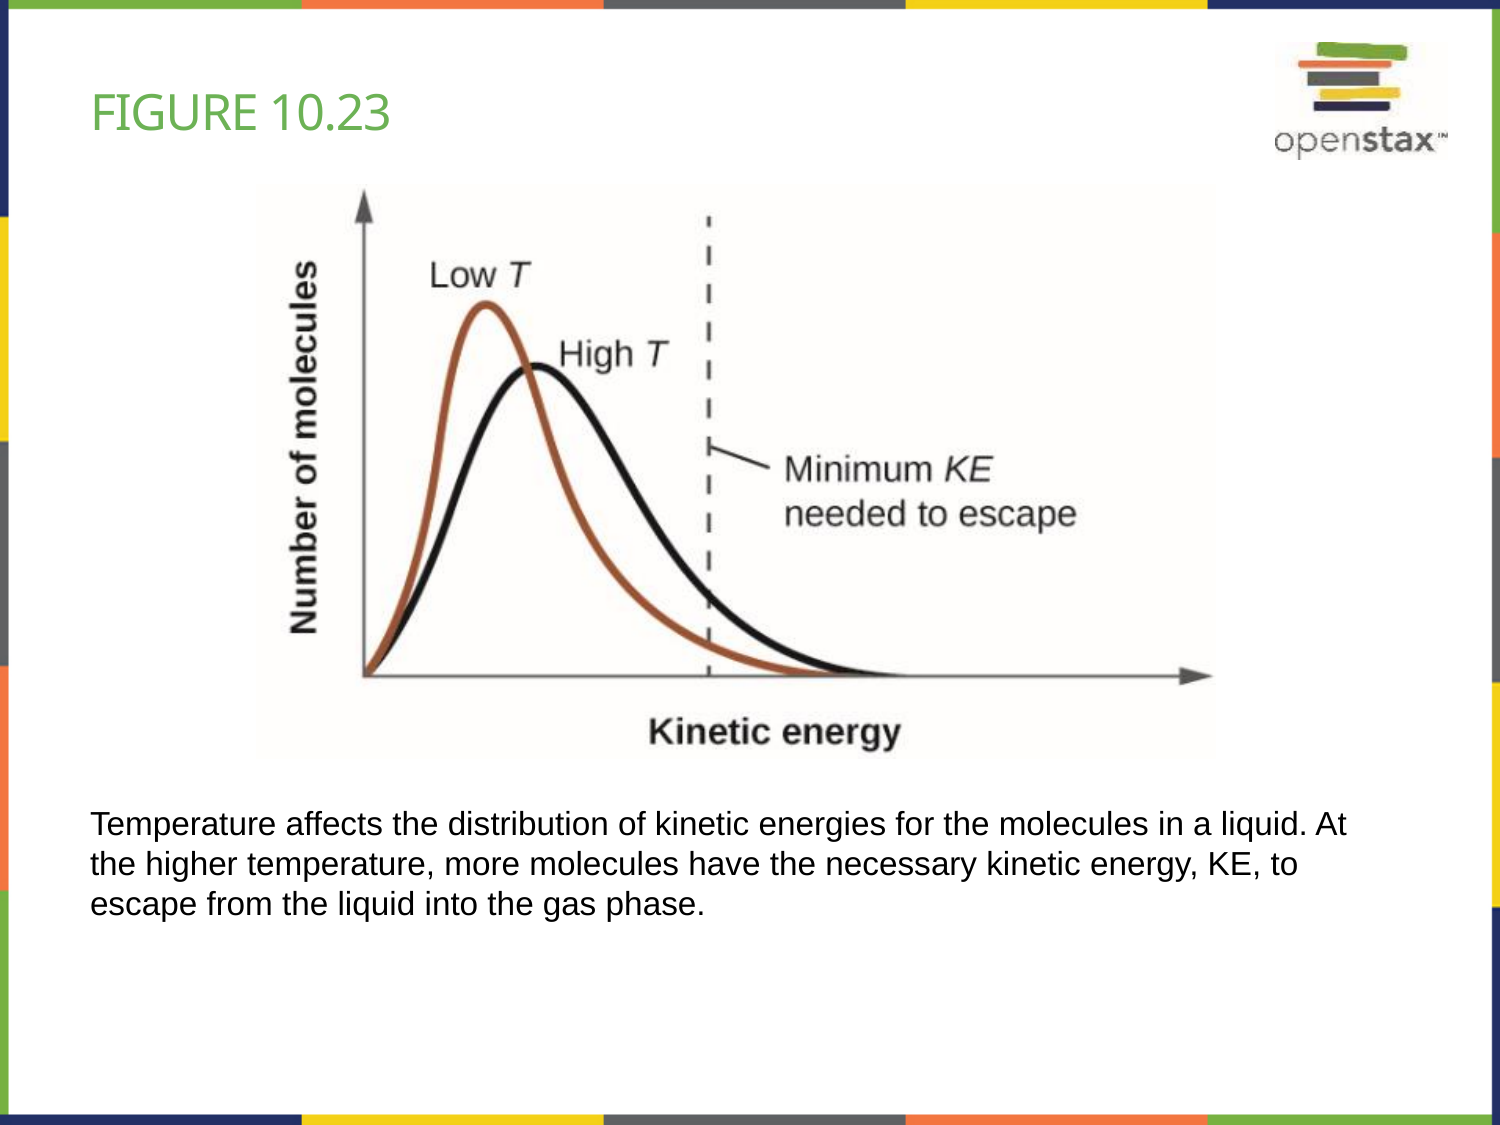

# Figure 10.23
Temperature affects the distribution of kinetic energies for the molecules in a liquid. At the higher temperature, more molecules have the necessary kinetic energy, KE, to escape from the liquid into the gas phase.